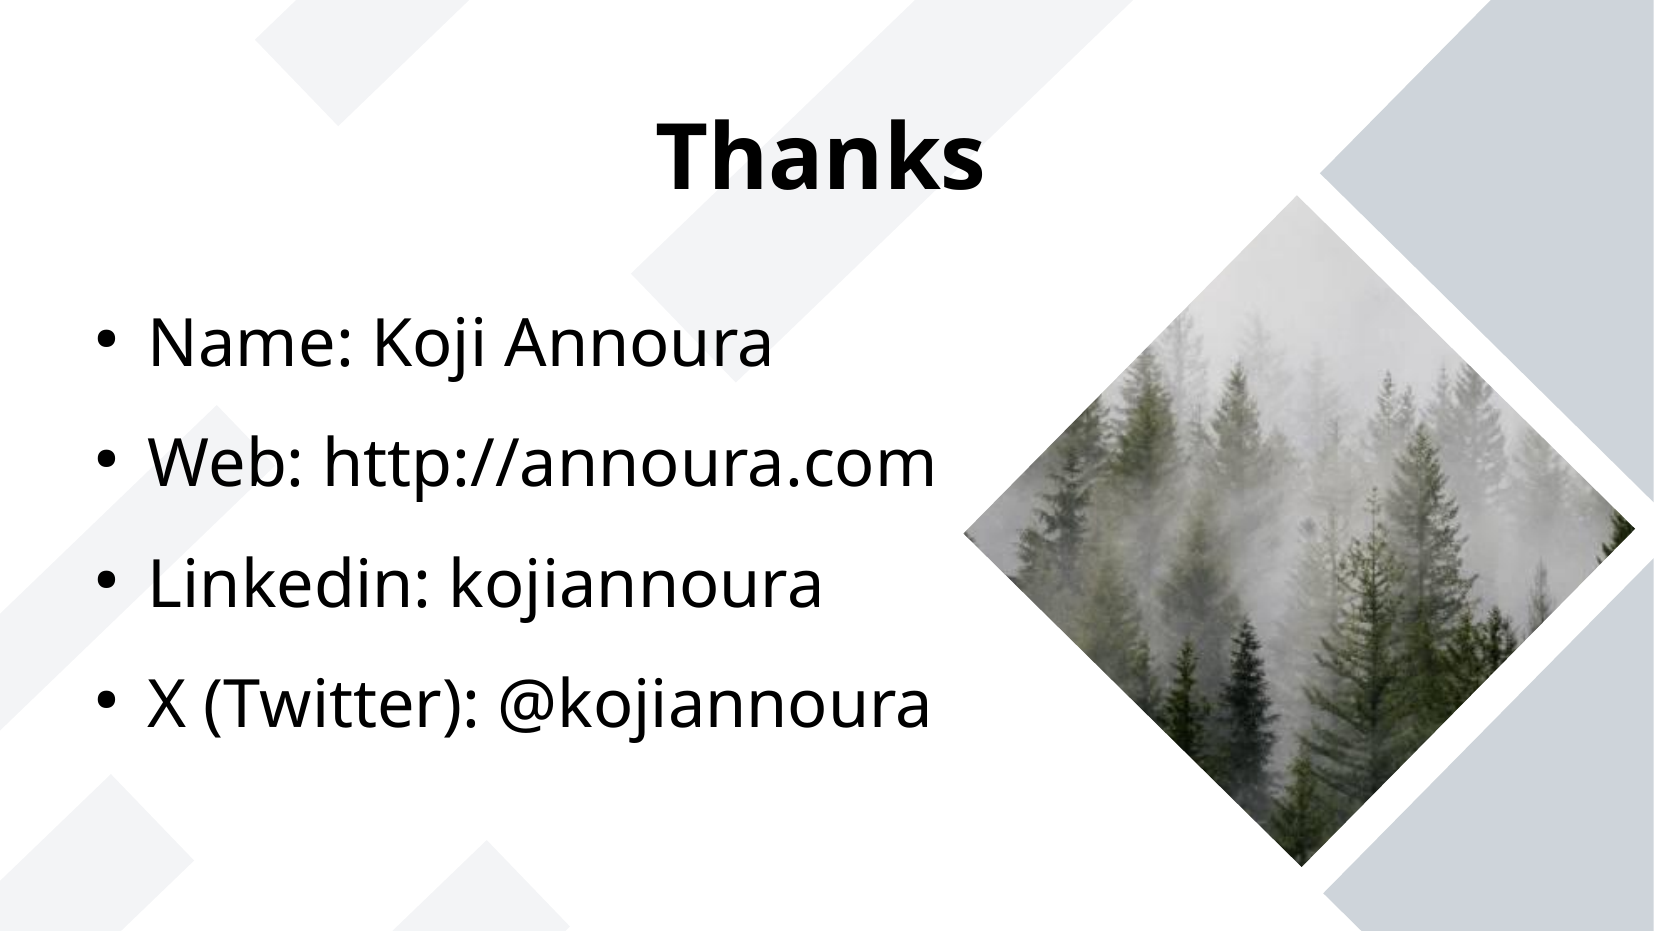

# Thanks
Name: Koji Annoura
Web: http://annoura.com
Linkedin: kojiannoura
X (Twitter): @kojiannoura